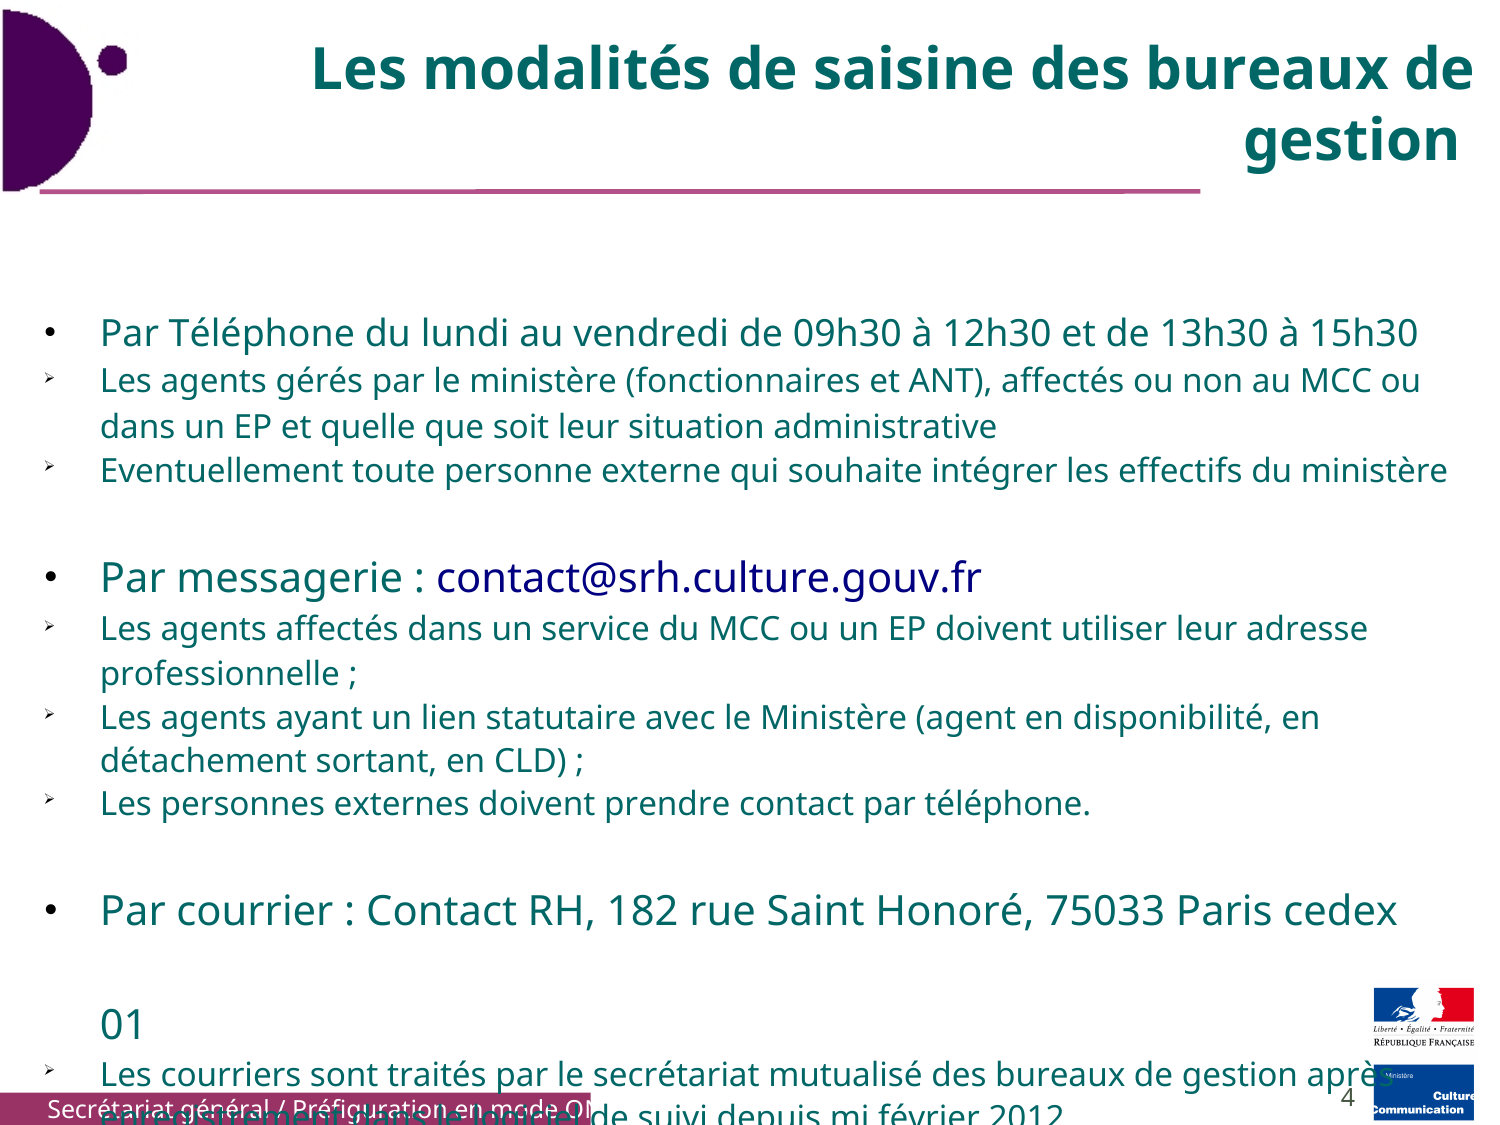

# Les modalités de saisine des bureaux de gestion
Par Téléphone du lundi au vendredi de 09h30 à 12h30 et de 13h30 à 15h30
Les agents gérés par le ministère (fonctionnaires et ANT), affectés ou non au MCC ou dans un EP et quelle que soit leur situation administrative
Eventuellement toute personne externe qui souhaite intégrer les effectifs du ministère
Par messagerie : contact@srh.culture.gouv.fr
Les agents affectés dans un service du MCC ou un EP doivent utiliser leur adresse professionnelle ;
Les agents ayant un lien statutaire avec le Ministère (agent en disponibilité, en détachement sortant, en CLD) ;
Les personnes externes doivent prendre contact par téléphone.
Par courrier : Contact RH, 182 rue Saint Honoré, 75033 Paris cedex 01
Les courriers sont traités par le secrétariat mutualisé des bureaux de gestion après enregistrement dans le logiciel de suivi depuis mi février 2012.
4